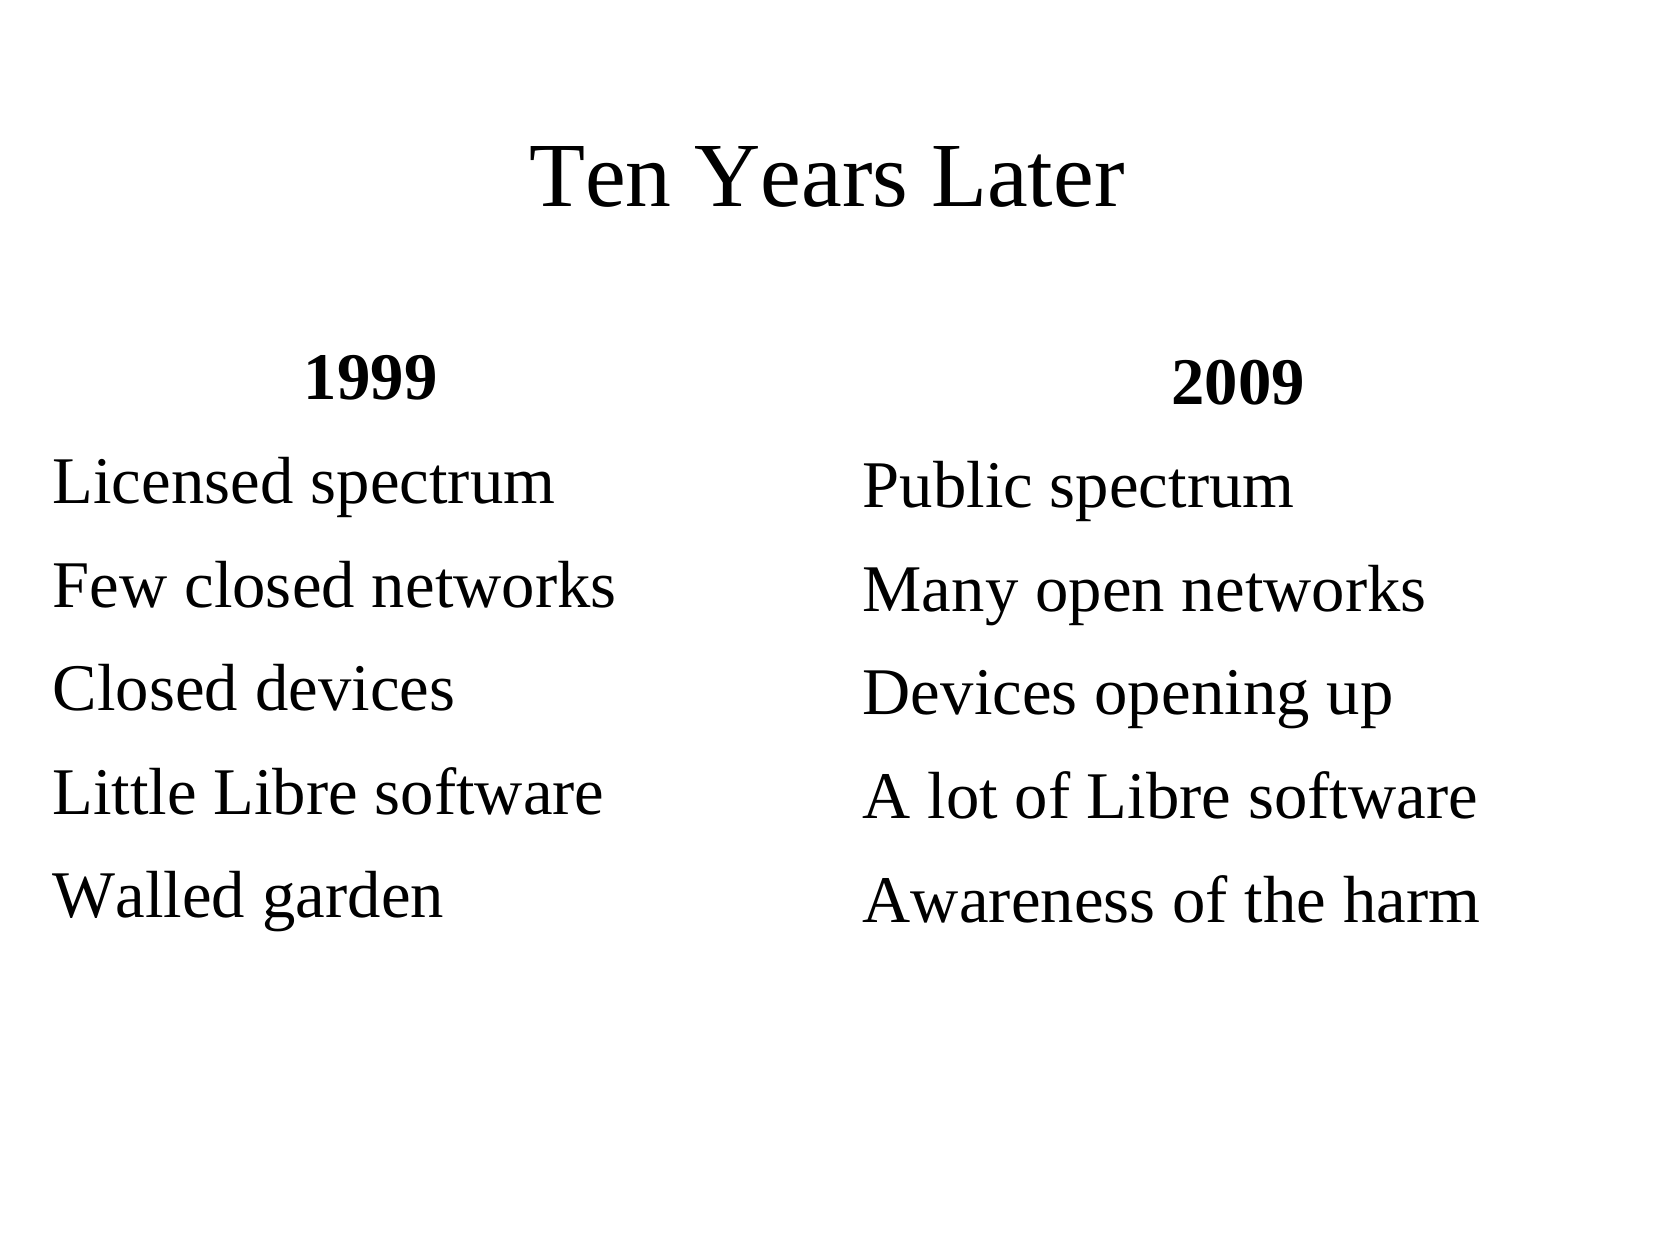

# Ten Years Later
1999
Licensed spectrum
Few closed networks
Closed devices
Little Libre software
Walled garden
2009
Public spectrum
Many open networks
Devices opening up
A lot of Libre software
Awareness of the harm